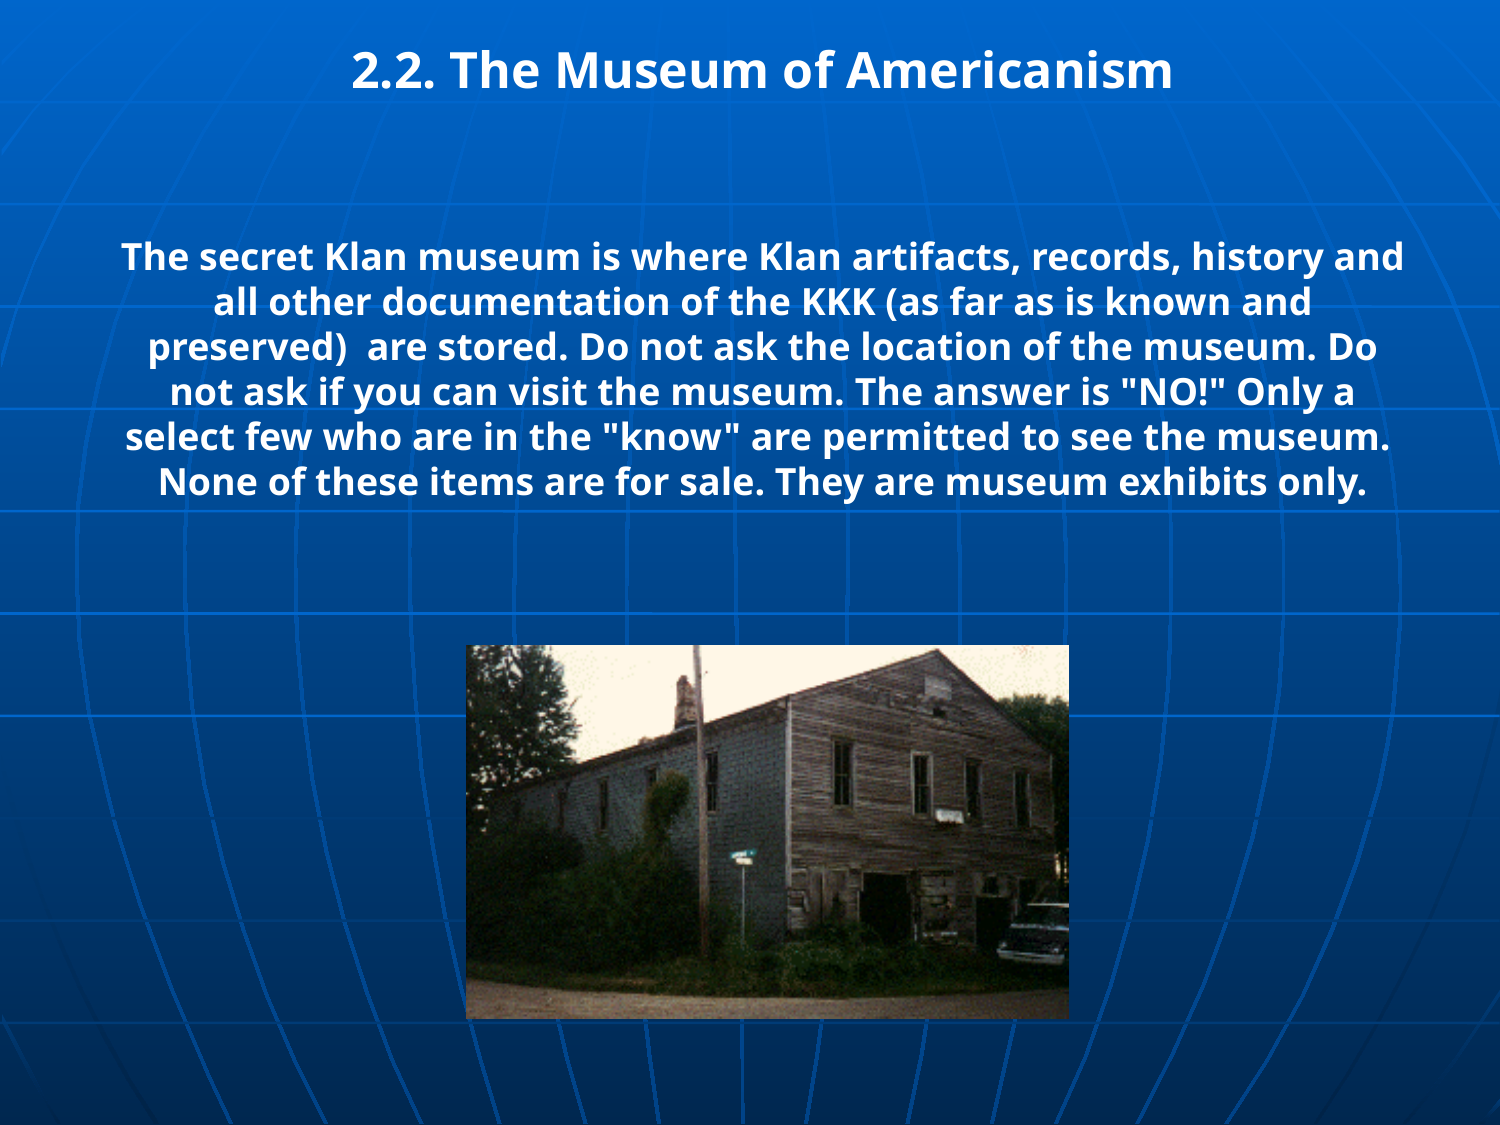

2.2. The Museum of Americanism
The secret Klan museum is where Klan artifacts, records, history and all other documentation of the KKK (as far as is known and preserved)  are stored. Do not ask the location of the museum. Do not ask if you can visit the museum. The answer is "NO!" Only a select few who are in the "know" are permitted to see the museum.  None of these items are for sale. They are museum exhibits only.